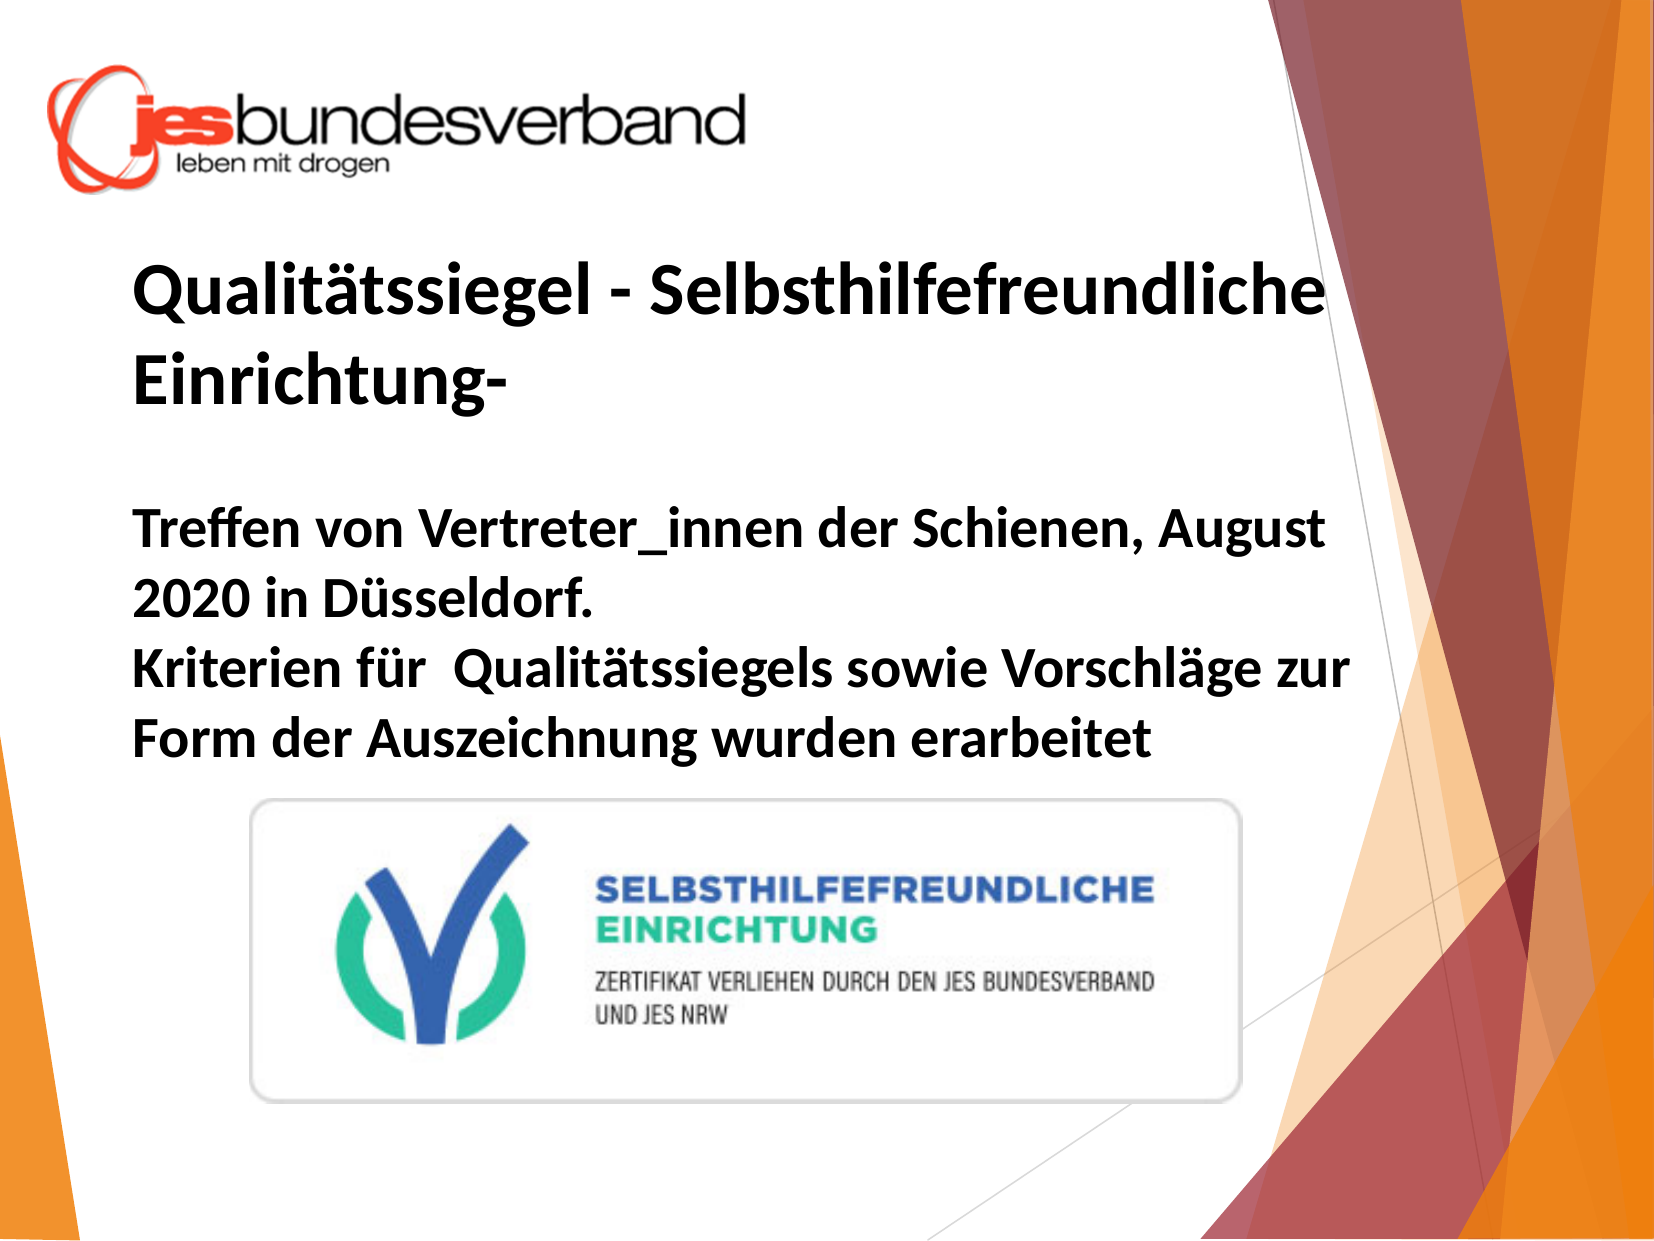

Qualitätssiegel - Selbsthilfefreundliche Einrichtung-
Treffen von Vertreter_innen der Schienen, August 2020 in Düsseldorf.
Kriterien für Qualitätssiegels sowie Vorschläge zur Form der Auszeichnung wurden erarbeitet